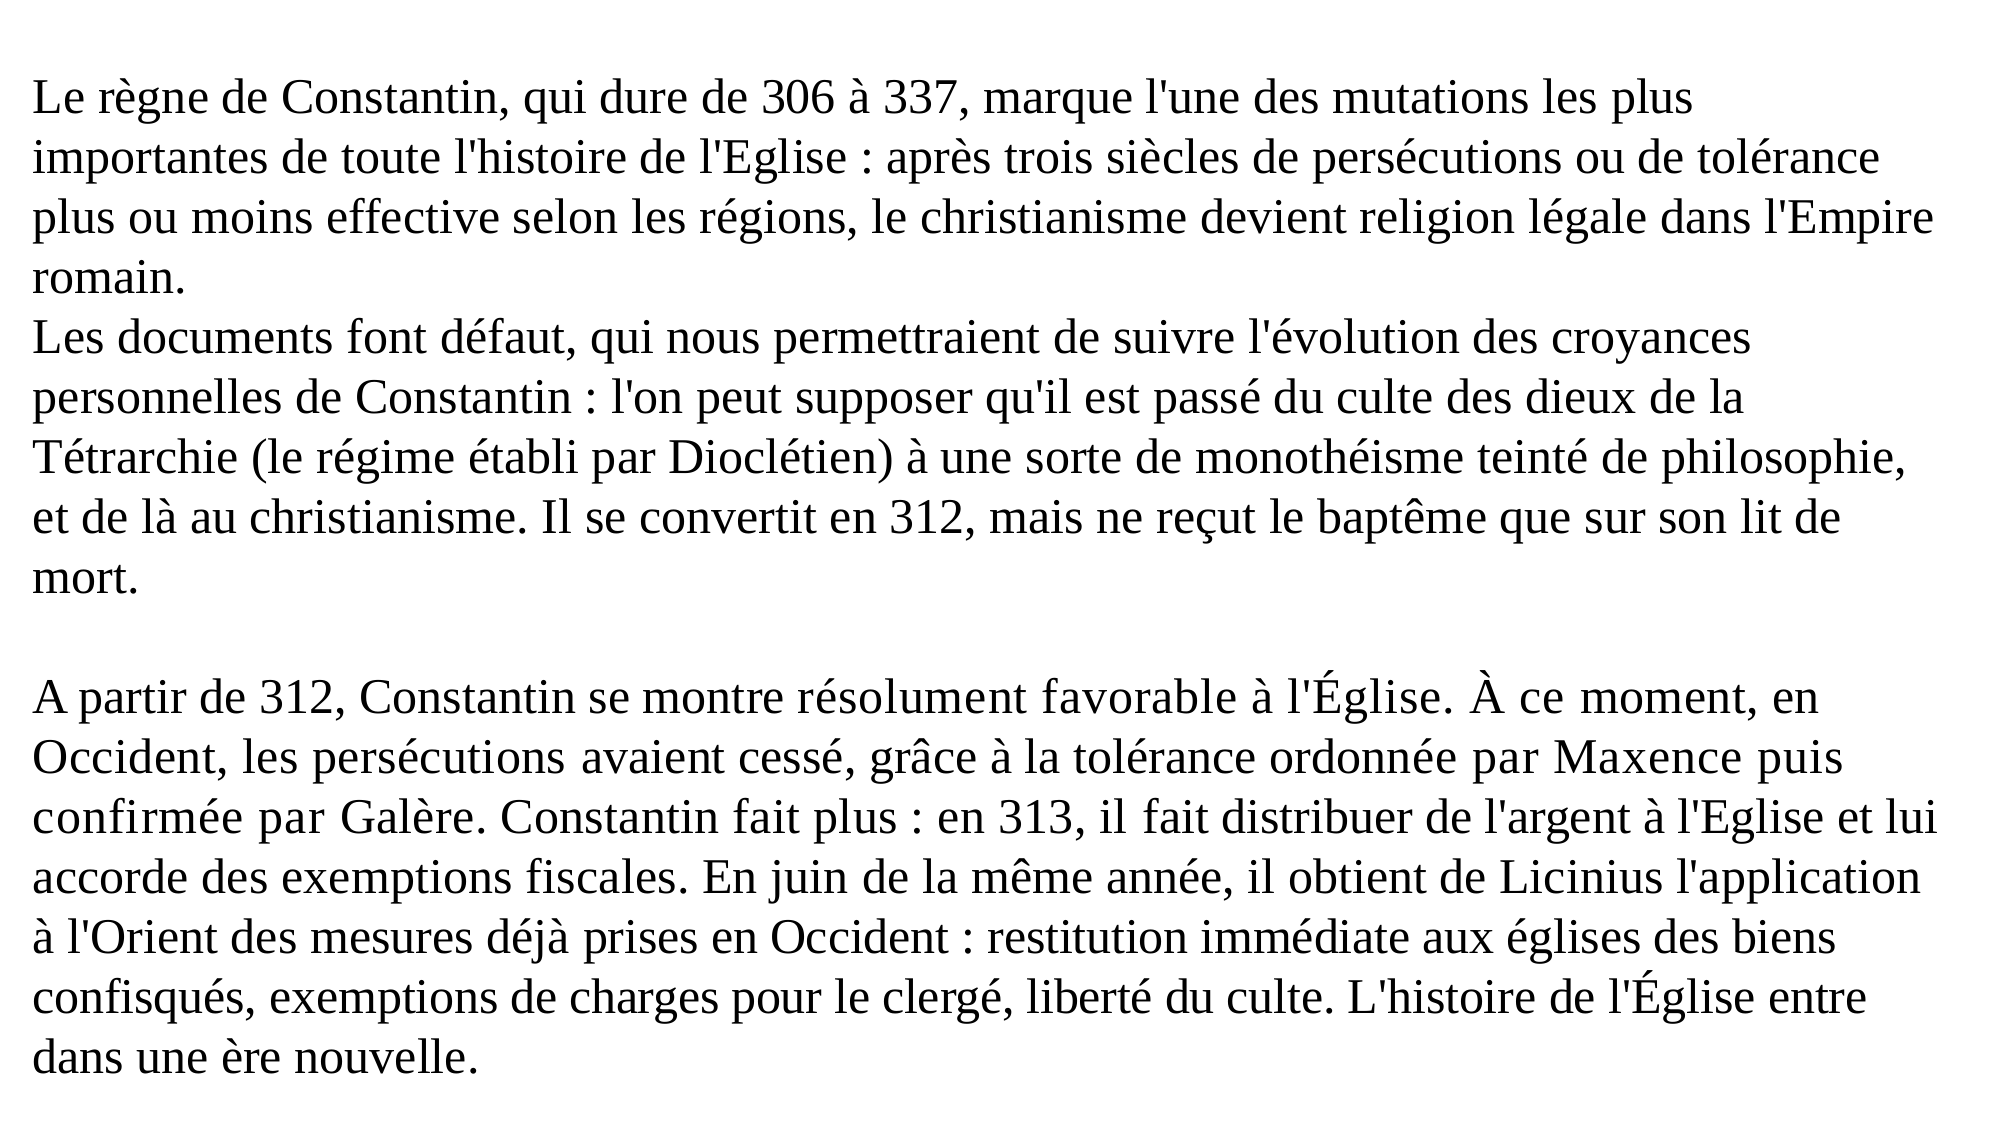

Le règne de Constantin, qui dure de 306 à 337, marque l'une des mutations les plus importantes de toute l'histoire de l'Eglise : après trois siècles de persécutions ou de tolérance plus ou moins effective selon les régions, le christianisme devient religion légale dans l'Empire romain.
Les documents font défaut, qui nous permettraient de suivre l'évolution des croyances personnelles de Constantin : l'on peut supposer qu'il est passé du culte des dieux de la Tétrarchie (le régime établi par Dioclétien) à une sorte de monothéisme teinté de philosophie, et de là au christianisme. Il se convertit en 312, mais ne reçut le baptême que sur son lit de mort.
A partir de 312, Constantin se montre résolument favorable à l'Église. À ce moment, en Occident, les persécutions avaient cessé, grâce à la tolérance ordon­née par Maxence puis confirmée par Galère. Constantin fait plus : en 313, il fait distribuer de l'argent à l'Eglise et lui accorde des exemptions fiscales. En juin de la même année, il obtient de Licinius l'application à l'Orient des mesures déjà prises en Occident : restitution immédiate aux églises des biens confisqués, exemp­tions de charges pour le clergé, liberté du culte. L'histoire de l'Église entre dans une ère nouvelle.